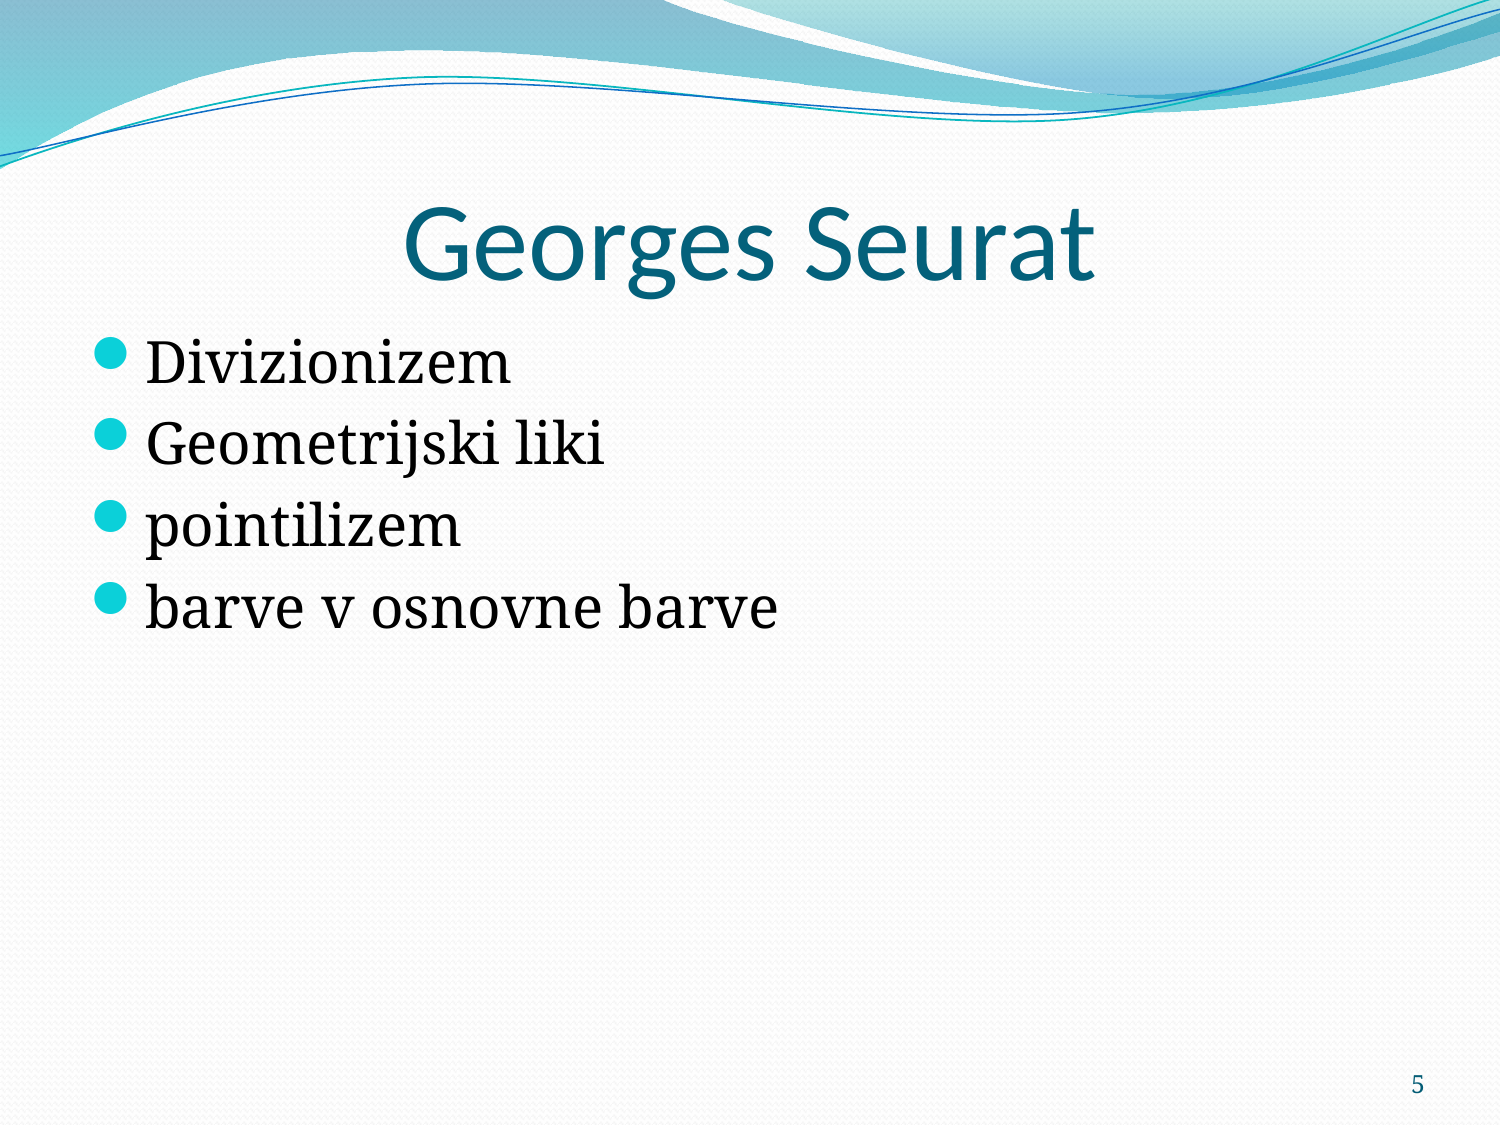

# Georges Seurat
Divizionizem
Geometrijski liki
pointilizem
barve v osnovne barve